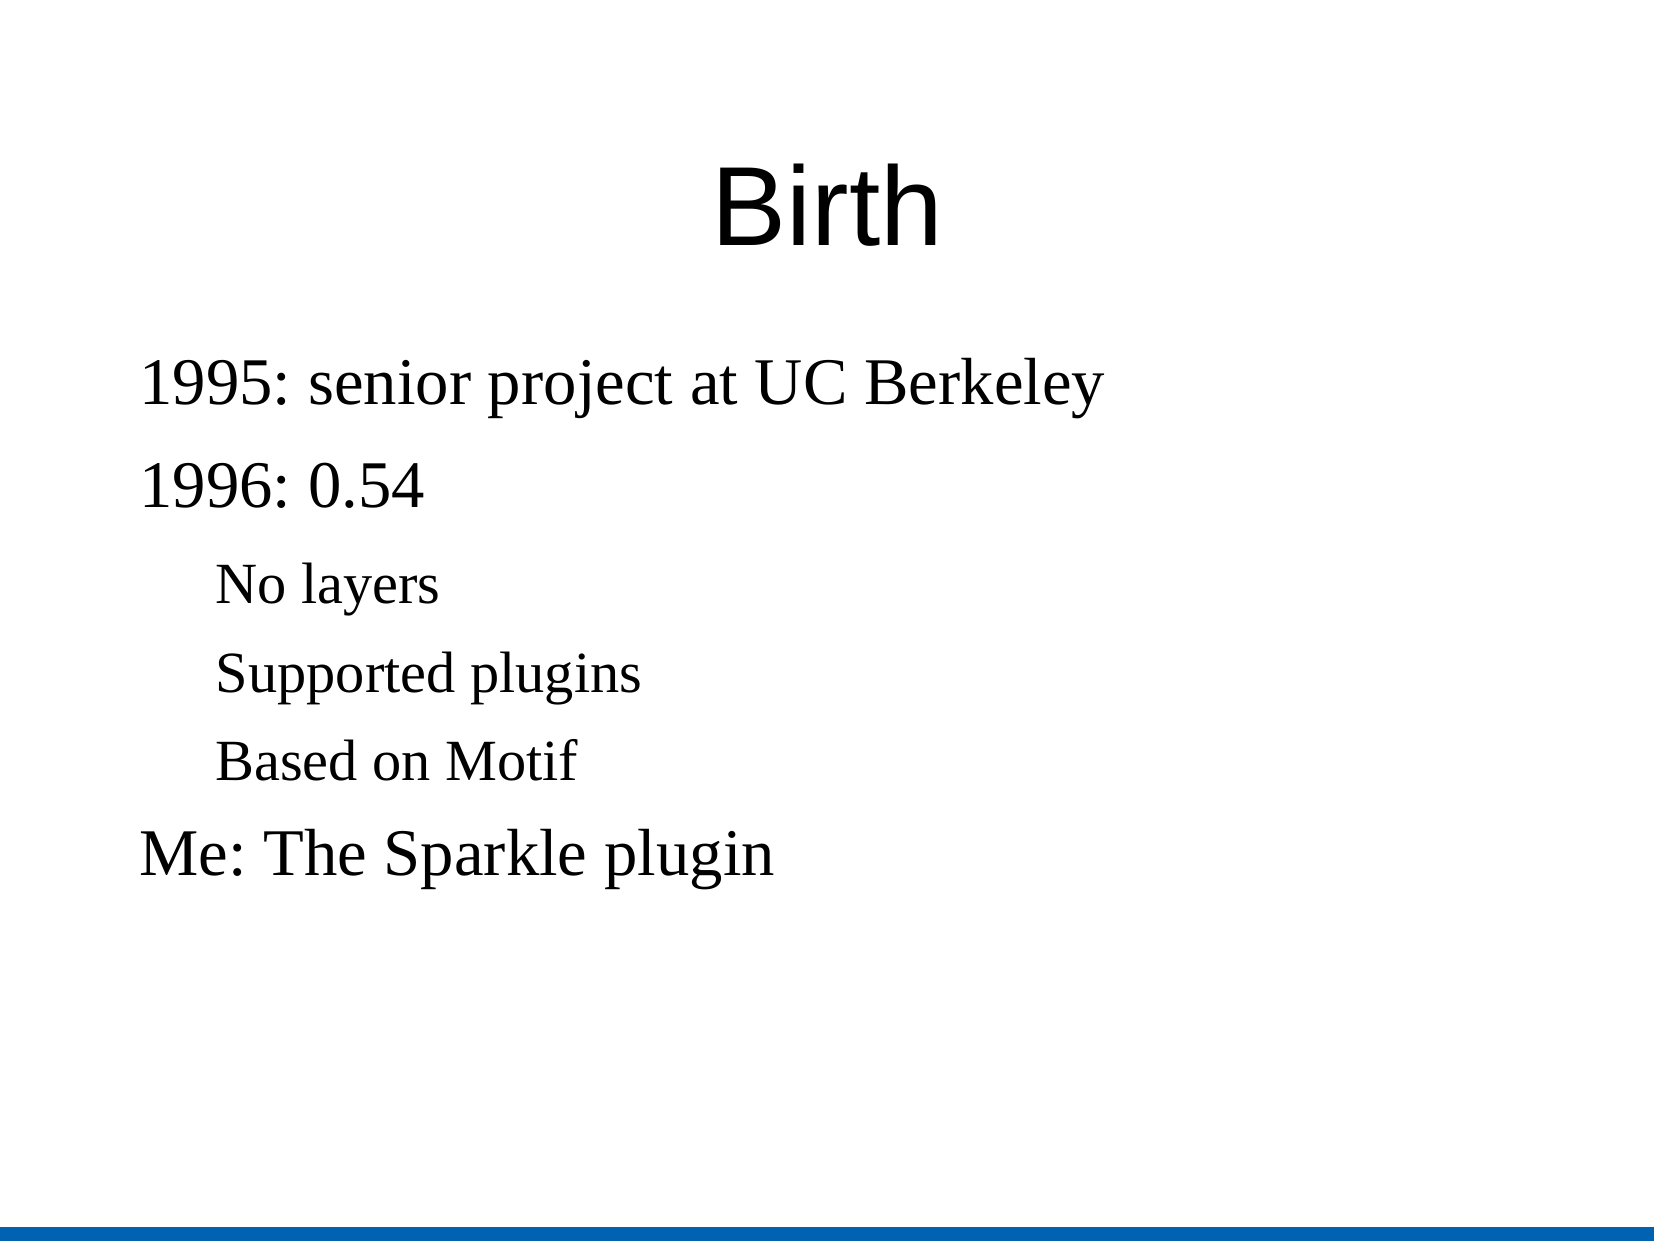

# Birth
1995: senior project at UC Berkeley
1996: 0.54
No layers
Supported plugins
Based on Motif
Me: The Sparkle plugin